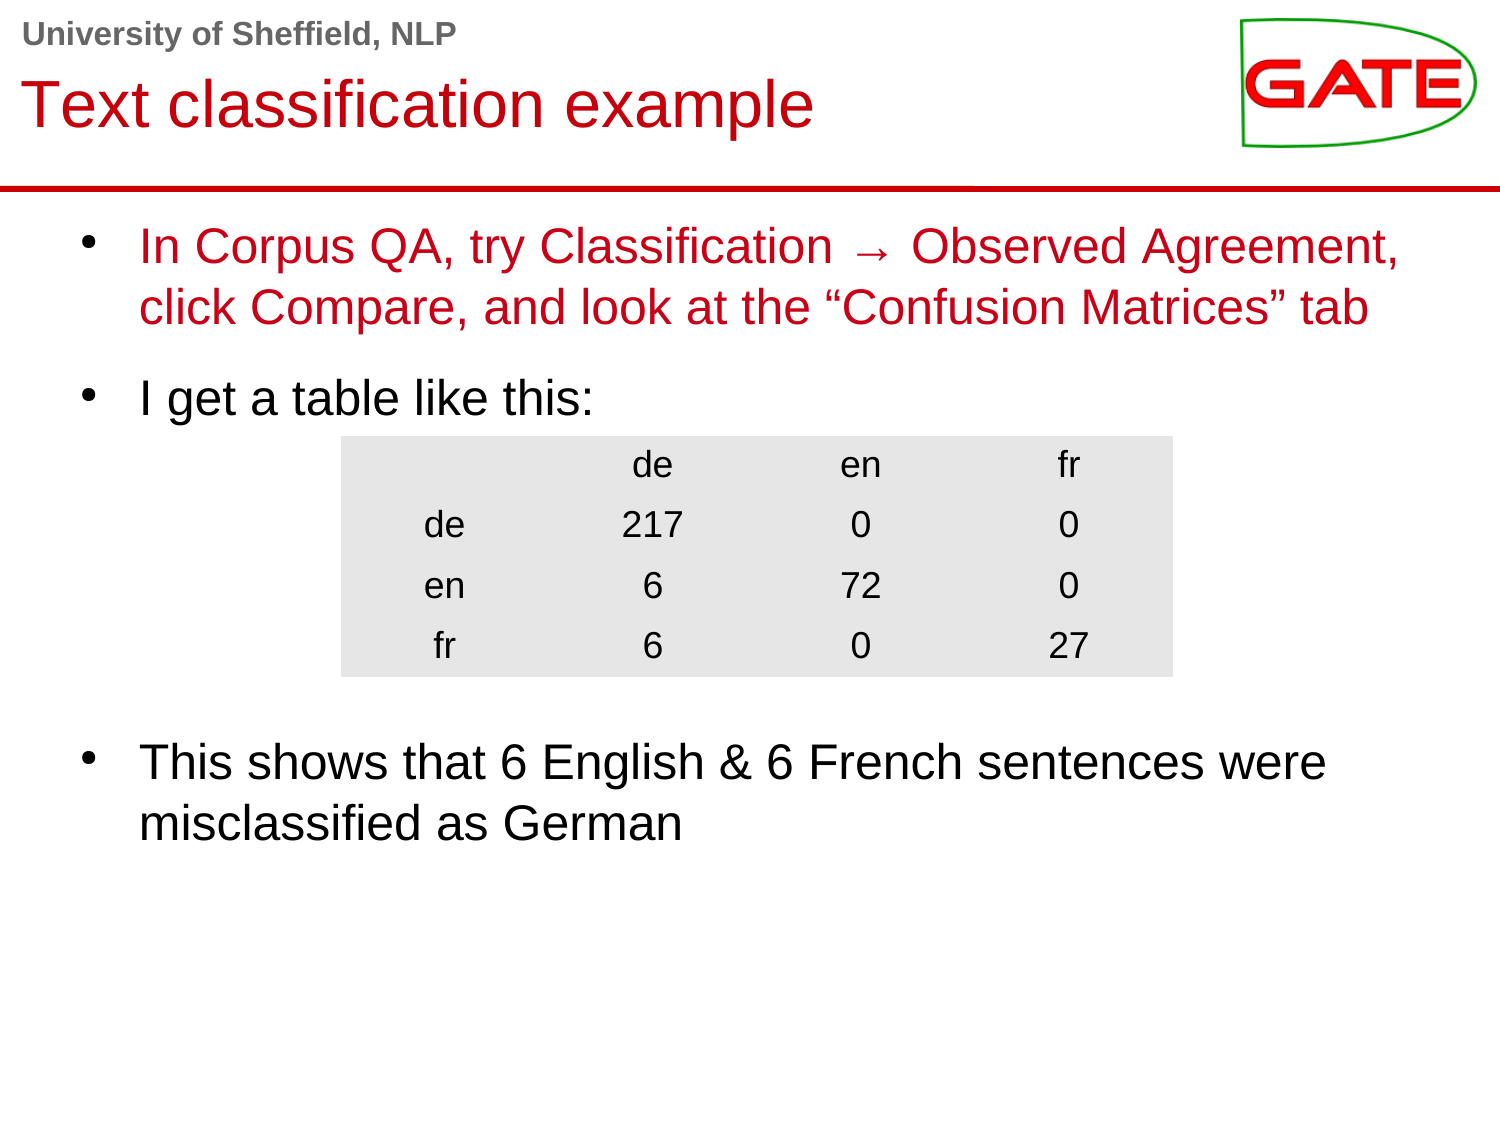

# Text classification example
In Corpus QA, try Classification → Observed Agreement, click Compare, and look at the “Confusion Matrices” tab
I get a table like this:
This shows that 6 English & 6 French sentences were misclassified as German
| | de | en | fr |
| --- | --- | --- | --- |
| de | 217 | 0 | 0 |
| en | 6 | 72 | 0 |
| fr | 6 | 0 | 27 |